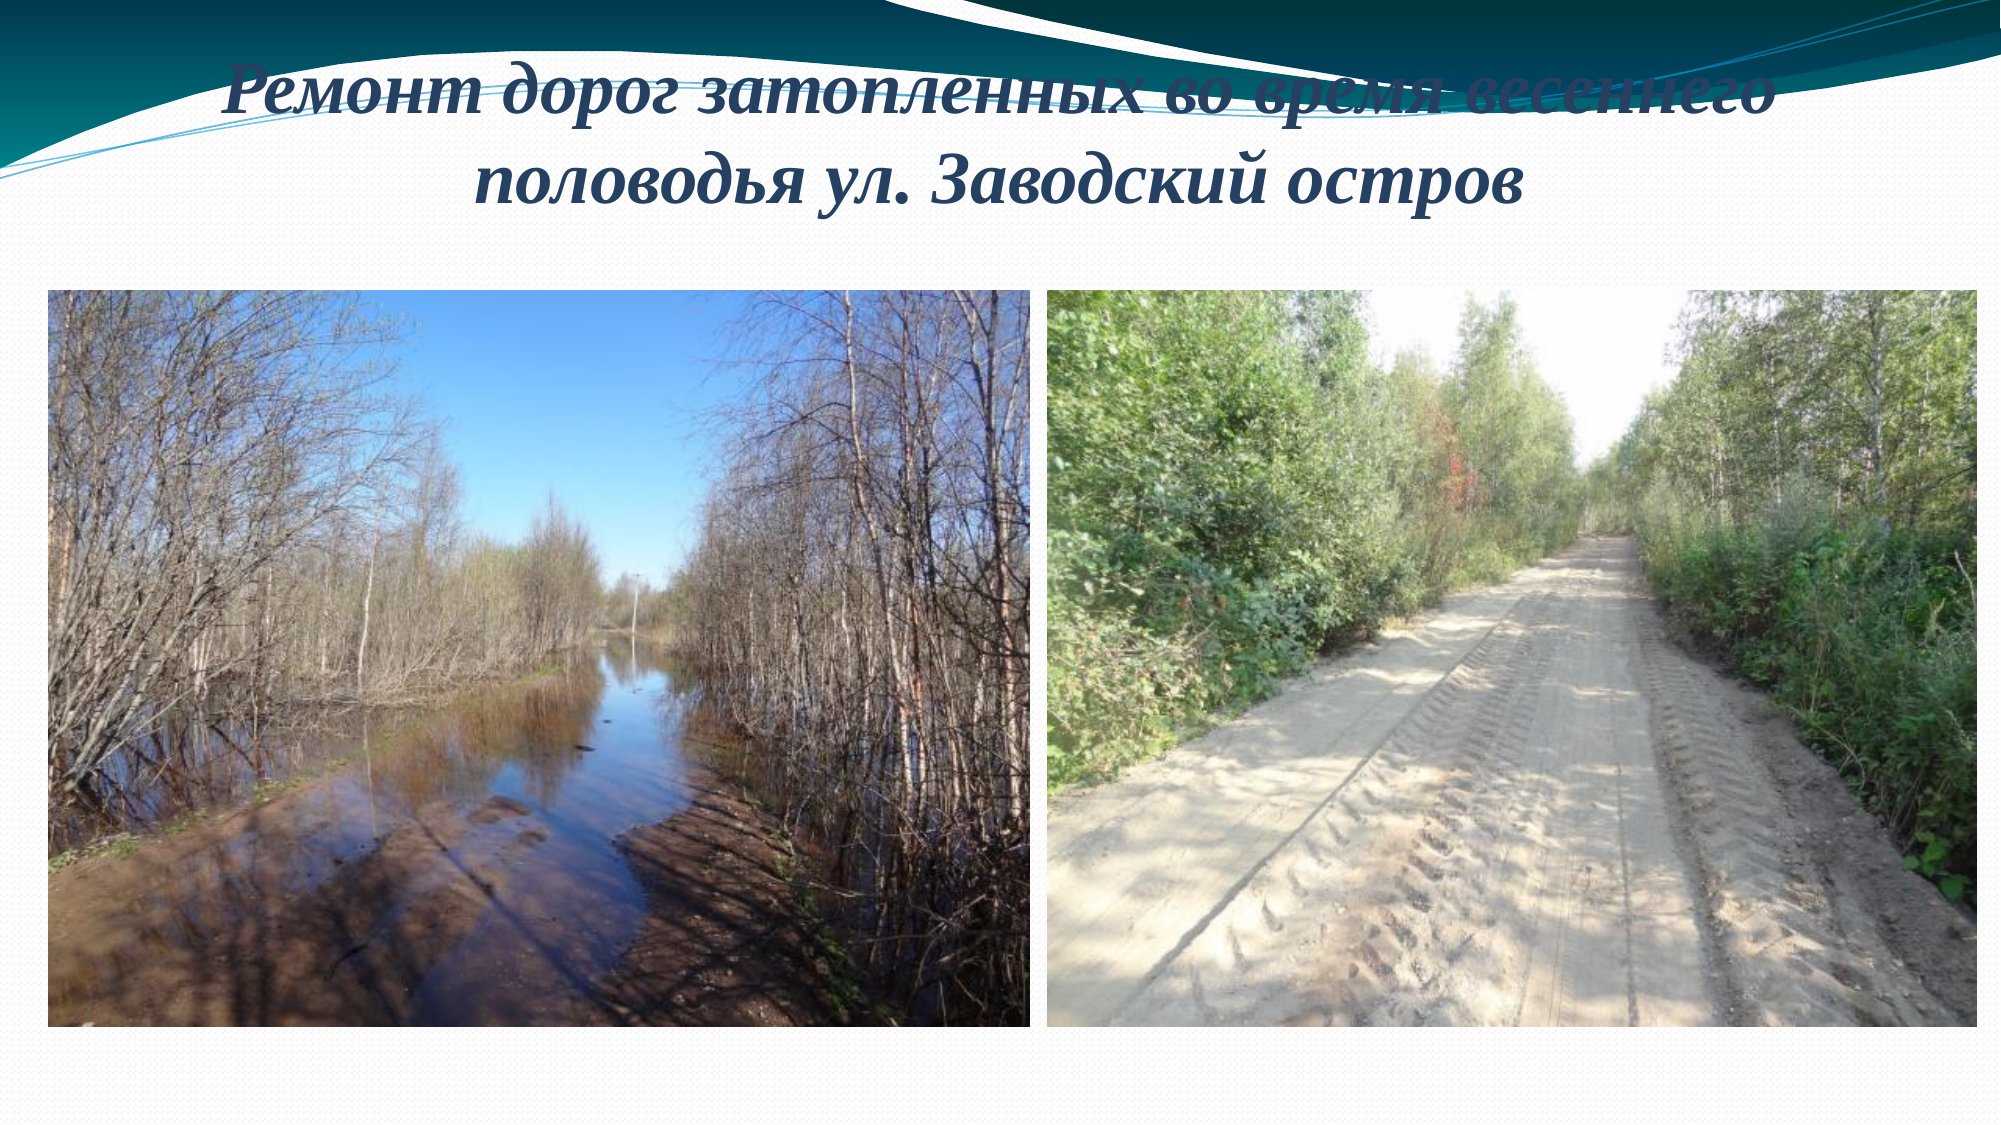

# Ремонт дорог затопленных во время весеннего половодья ул. Заводский остров